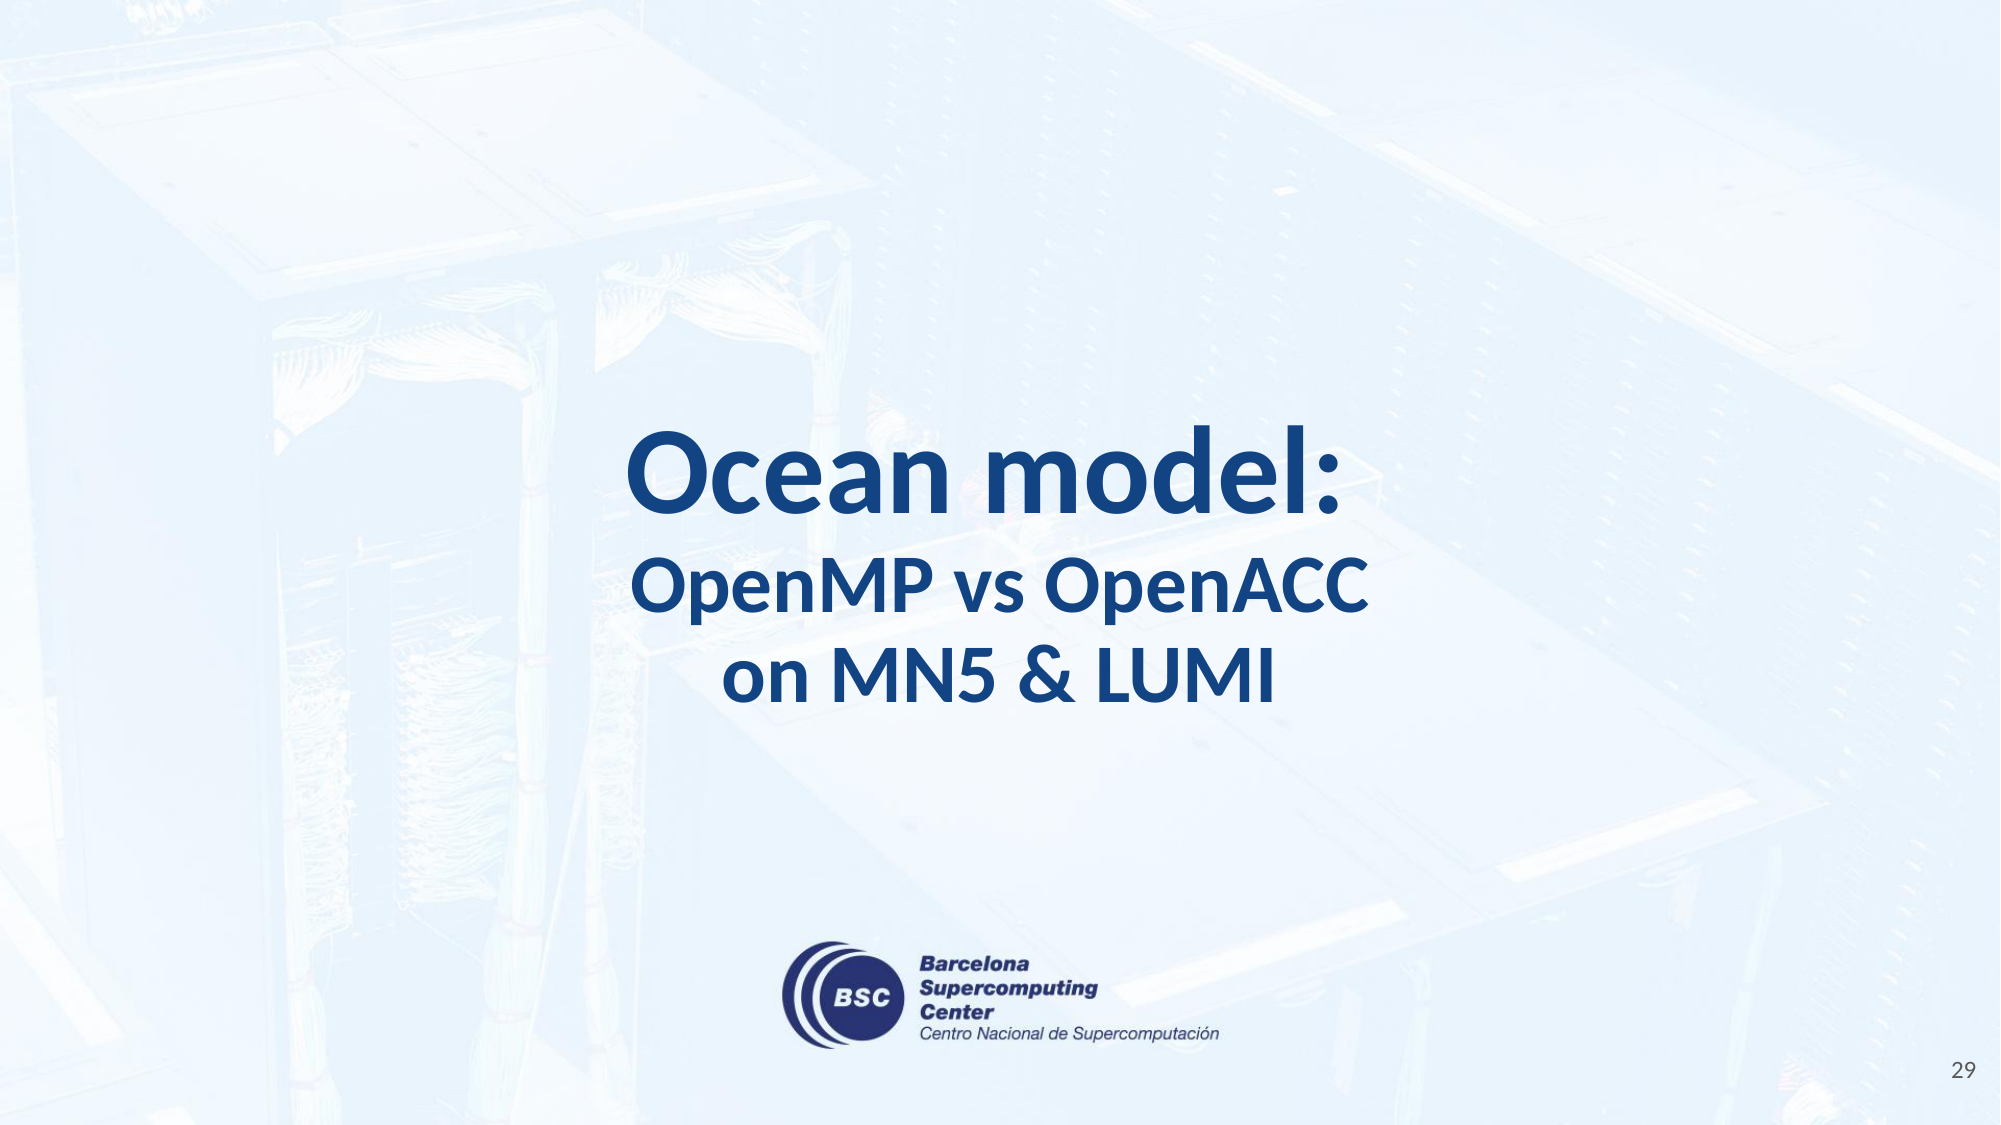

#
Ocean model:
OpenMP vs OpenACC
on MN5 & LUMI